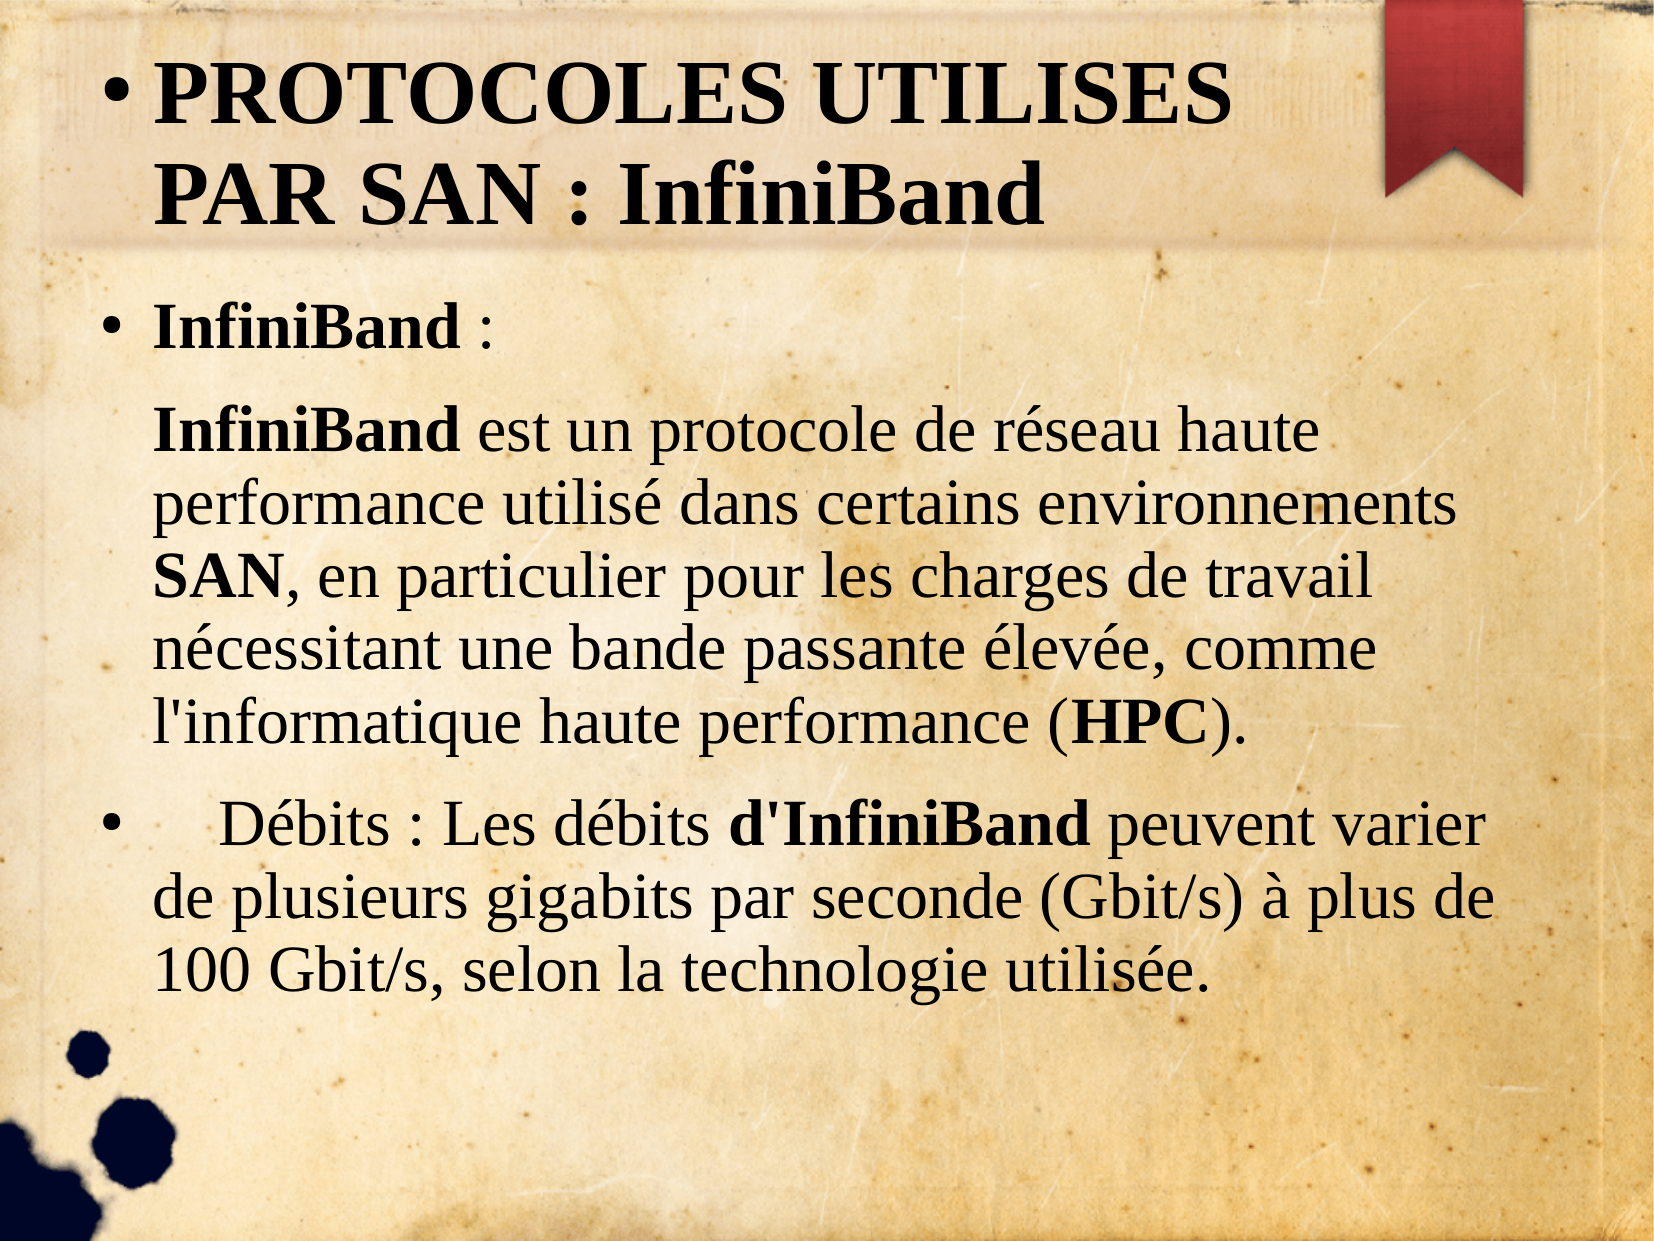

# PROTOCOLES UTILISES PAR SAN : InfiniBand
InfiniBand :
InfiniBand est un protocole de réseau haute performance utilisé dans certains environnements SAN, en particulier pour les charges de travail nécessitant une bande passante élevée, comme l'informatique haute performance (HPC).
 Débits : Les débits d'InfiniBand peuvent varier de plusieurs gigabits par seconde (Gbit/s) à plus de 100 Gbit/s, selon la technologie utilisée.